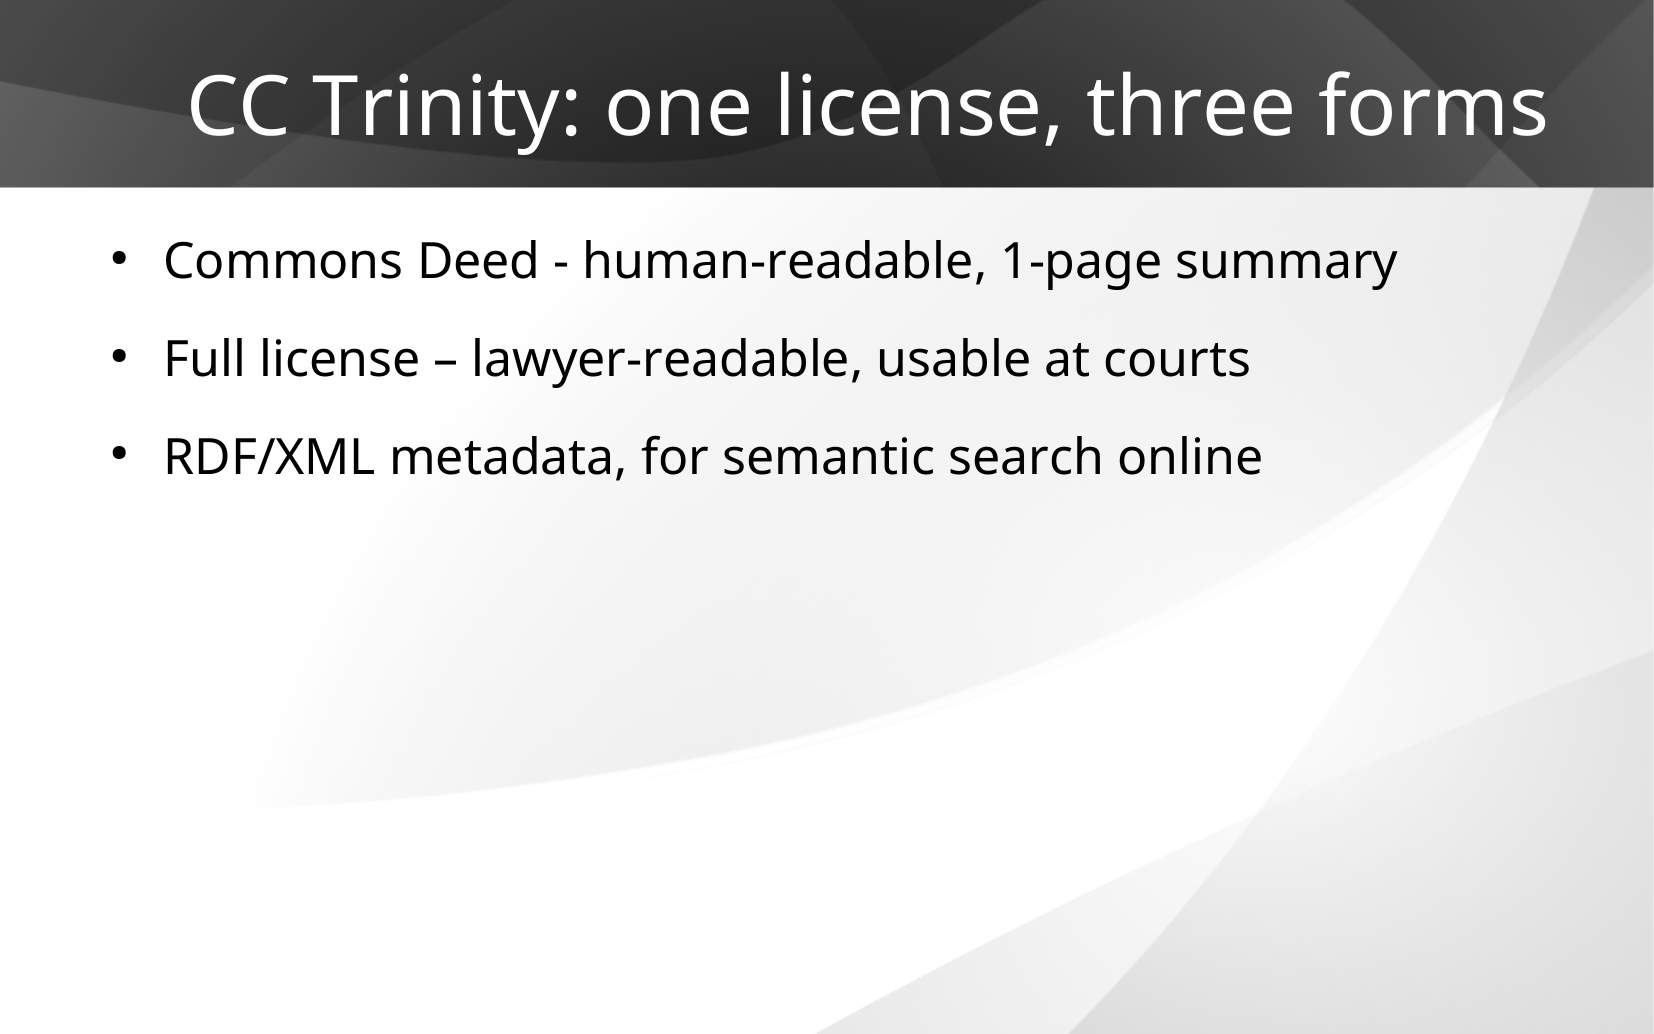

# CC Trinity: one license, three forms
Commons Deed - human-readable, 1-page summary
Full license – lawyer-readable, usable at courts
RDF/XML metadata, for semantic search online